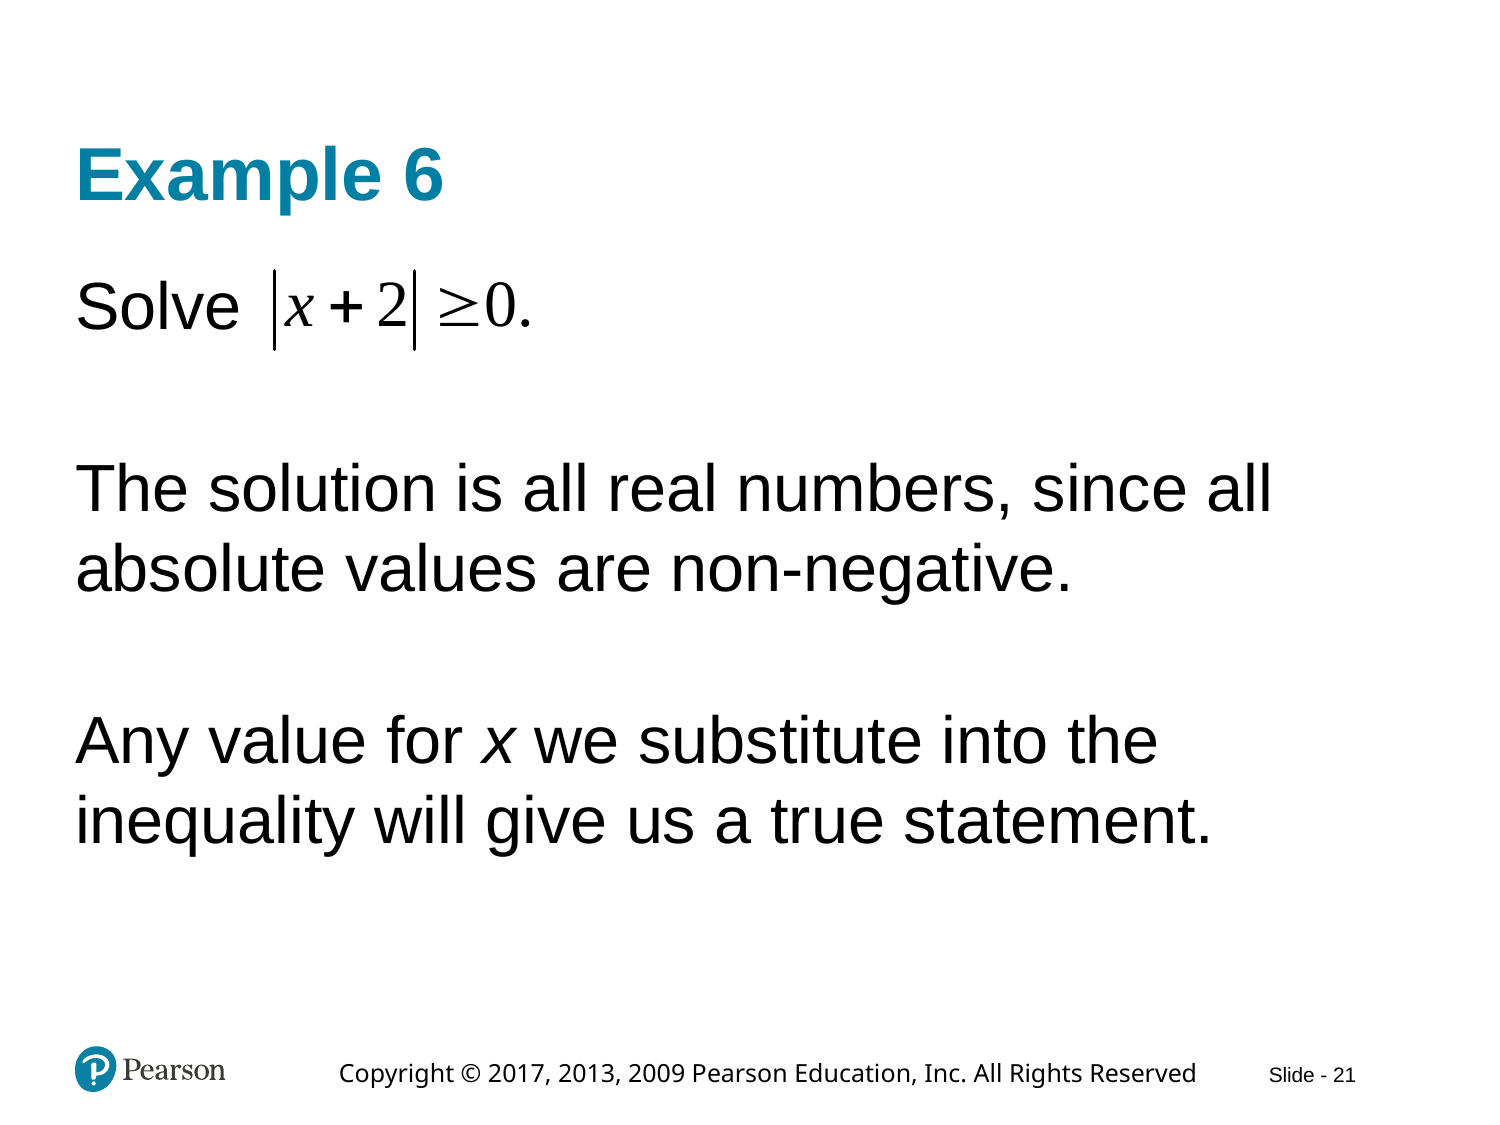

# Example 6
Solve
The solution is all real numbers, since all absolute values are non-negative.
Any value for x we substitute into the inequality will give us a true statement.